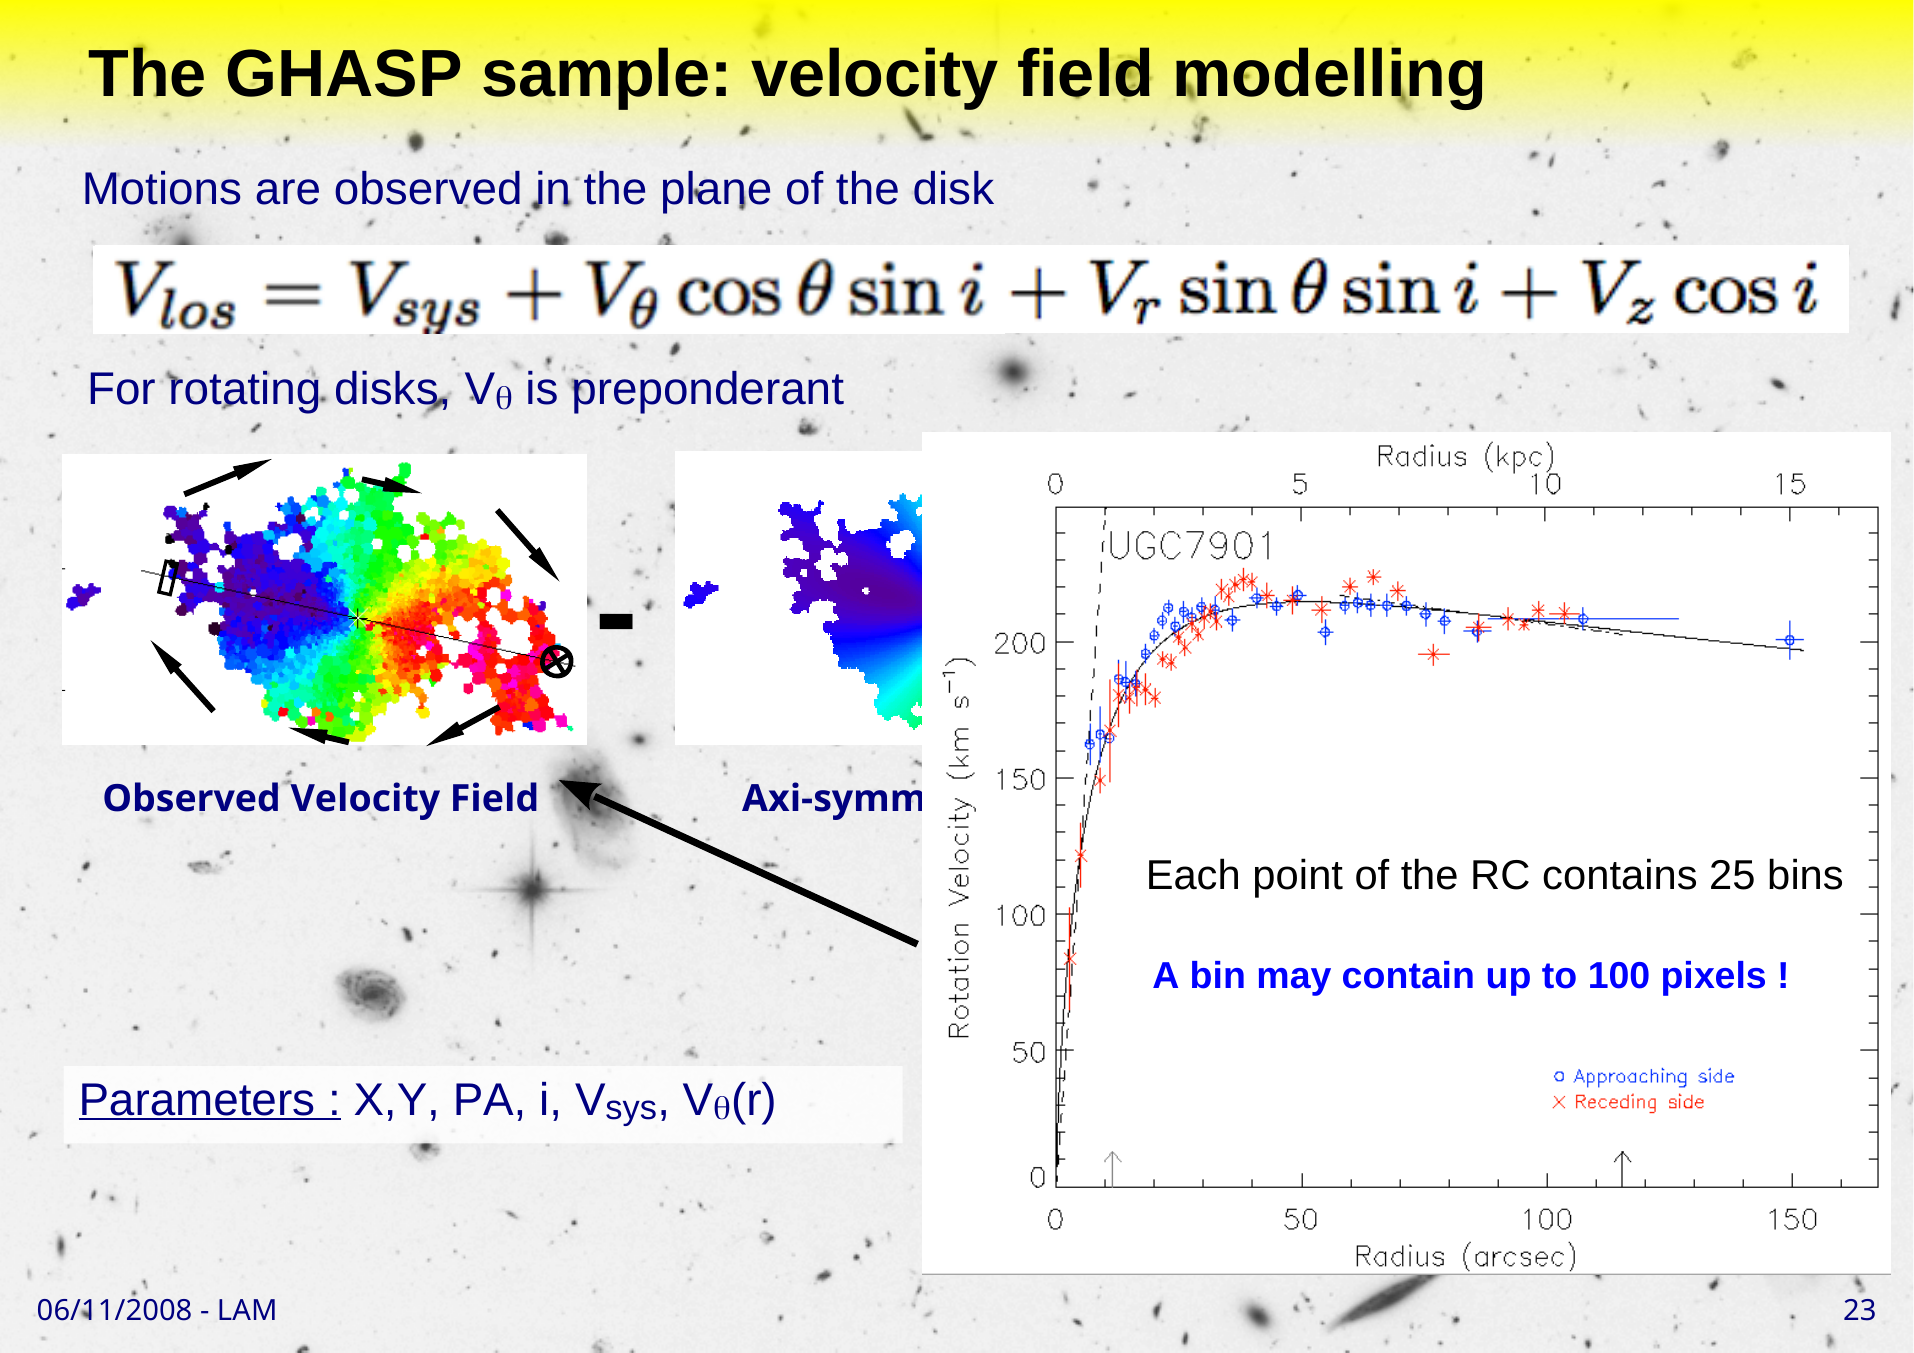

# The GHASP sample: velocity field modelling
Motions are observed in the plane of the disk
For rotating disks, Vq is preponderant
Each point of the RC contains 25 bins
A bin may contain up to 100 pixels !


-
=
Residuals
Observed Velocity Field
Axi-symmetric model
c2
Parameters : X,Y, PA, i, Vsys, Vq(r)
23
06/11/2008 - LAM